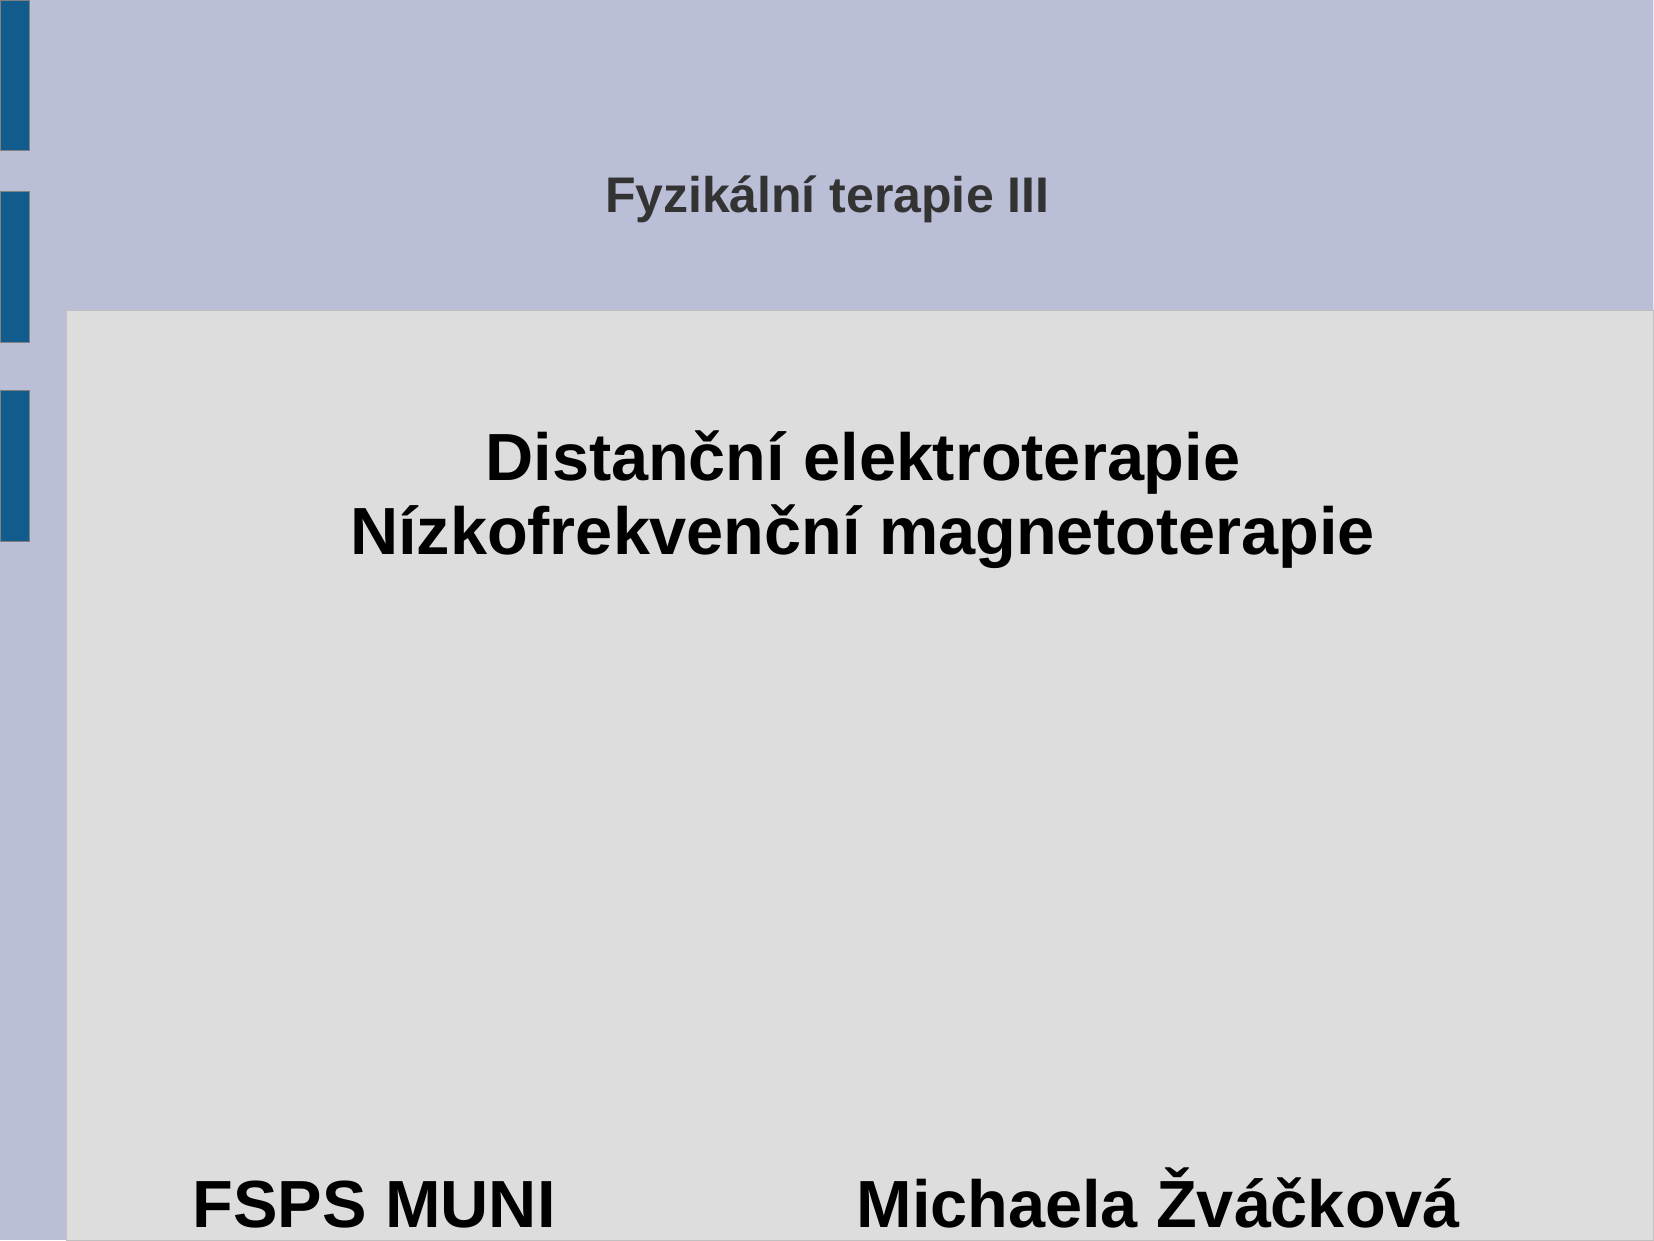

# Fyzikální terapie III
Distanční elektroterapie
Nízkofrekvenční magnetoterapie
FSPS MUNI					Michaela Žváčková